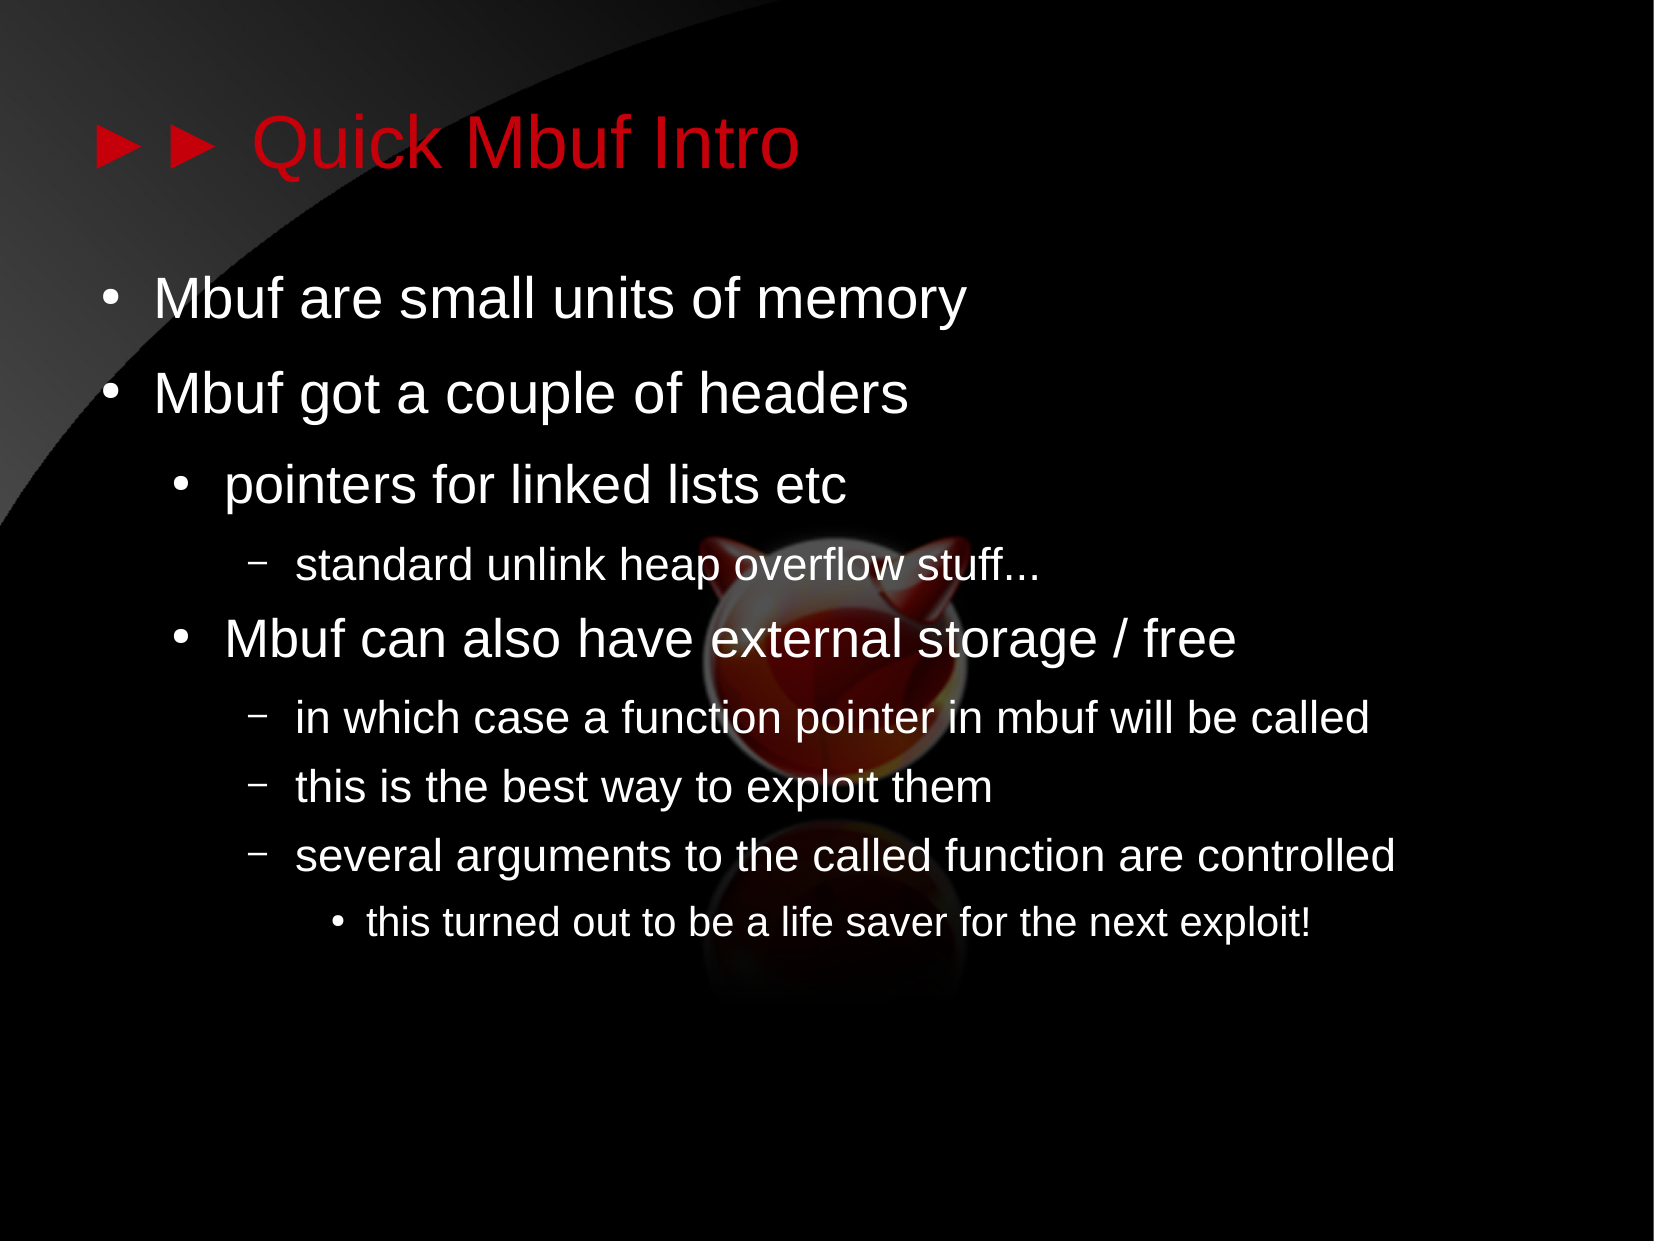

# ►► Quick Mbuf Intro
Mbuf are small units of memory
Mbuf got a couple of headers
pointers for linked lists etc
standard unlink heap overflow stuff...
Mbuf can also have external storage / free
in which case a function pointer in mbuf will be called
this is the best way to exploit them
several arguments to the called function are controlled
this turned out to be a life saver for the next exploit!